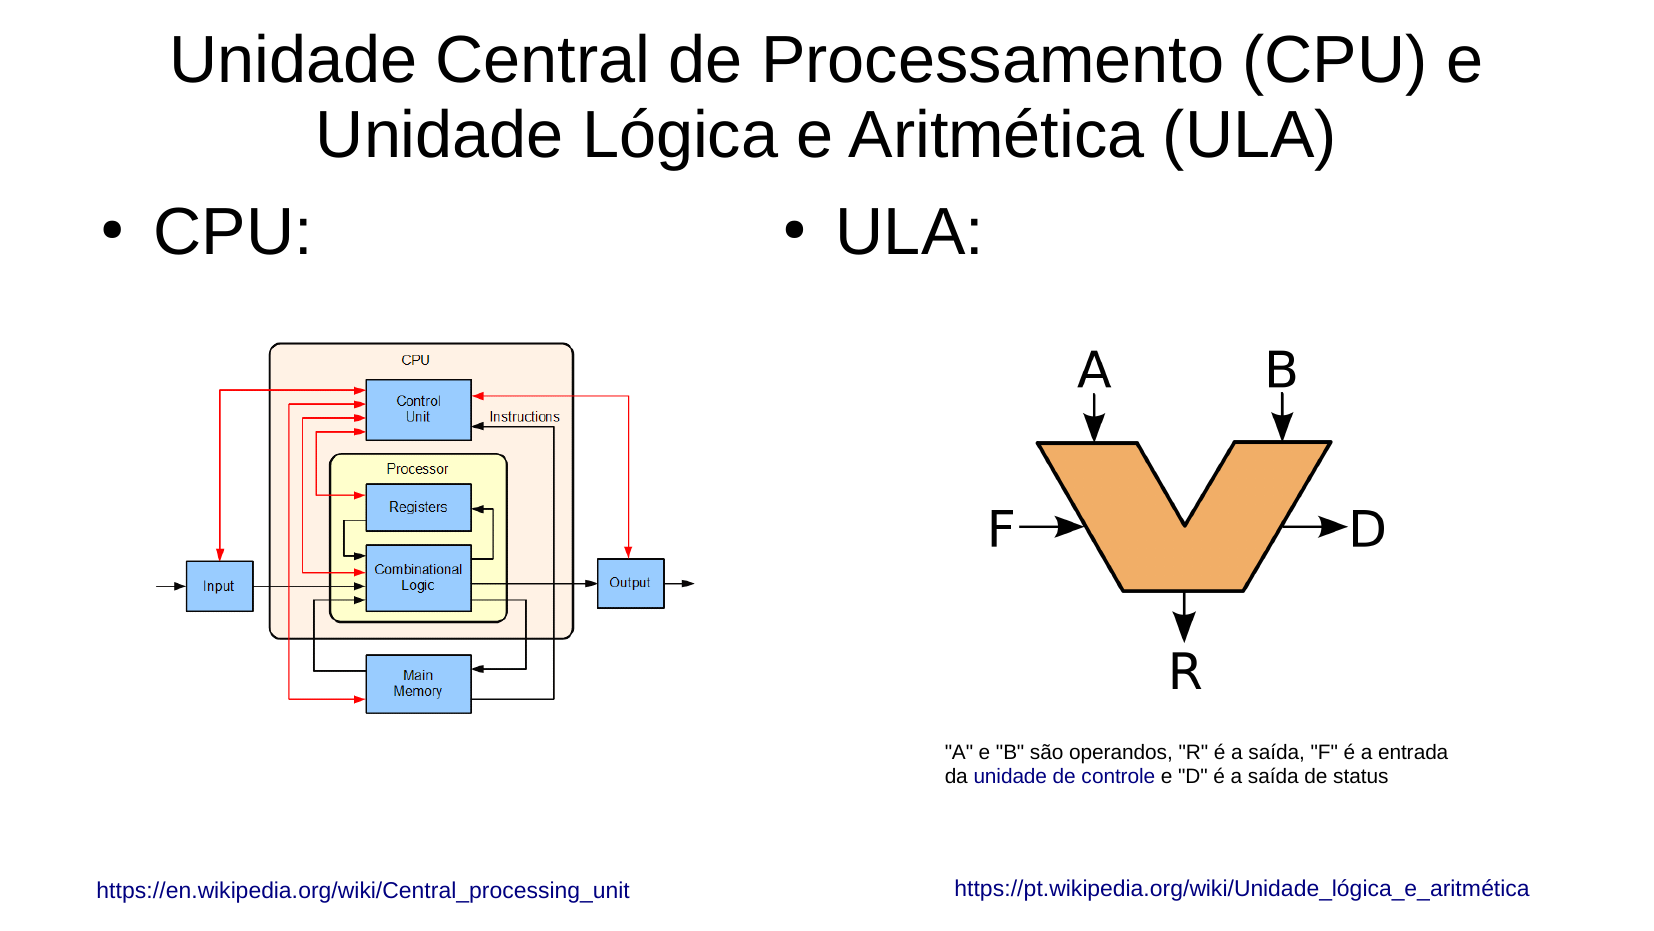

# Unidade Central de Processamento (CPU) e Unidade Lógica e Aritmética (ULA)
CPU:
ULA:
"A" e "B" são operandos, "R" é a saída, "F" é a entrada da unidade de controle e "D" é a saída de status
https://pt.wikipedia.org/wiki/Unidade_lógica_e_aritmética
https://en.wikipedia.org/wiki/Central_processing_unit